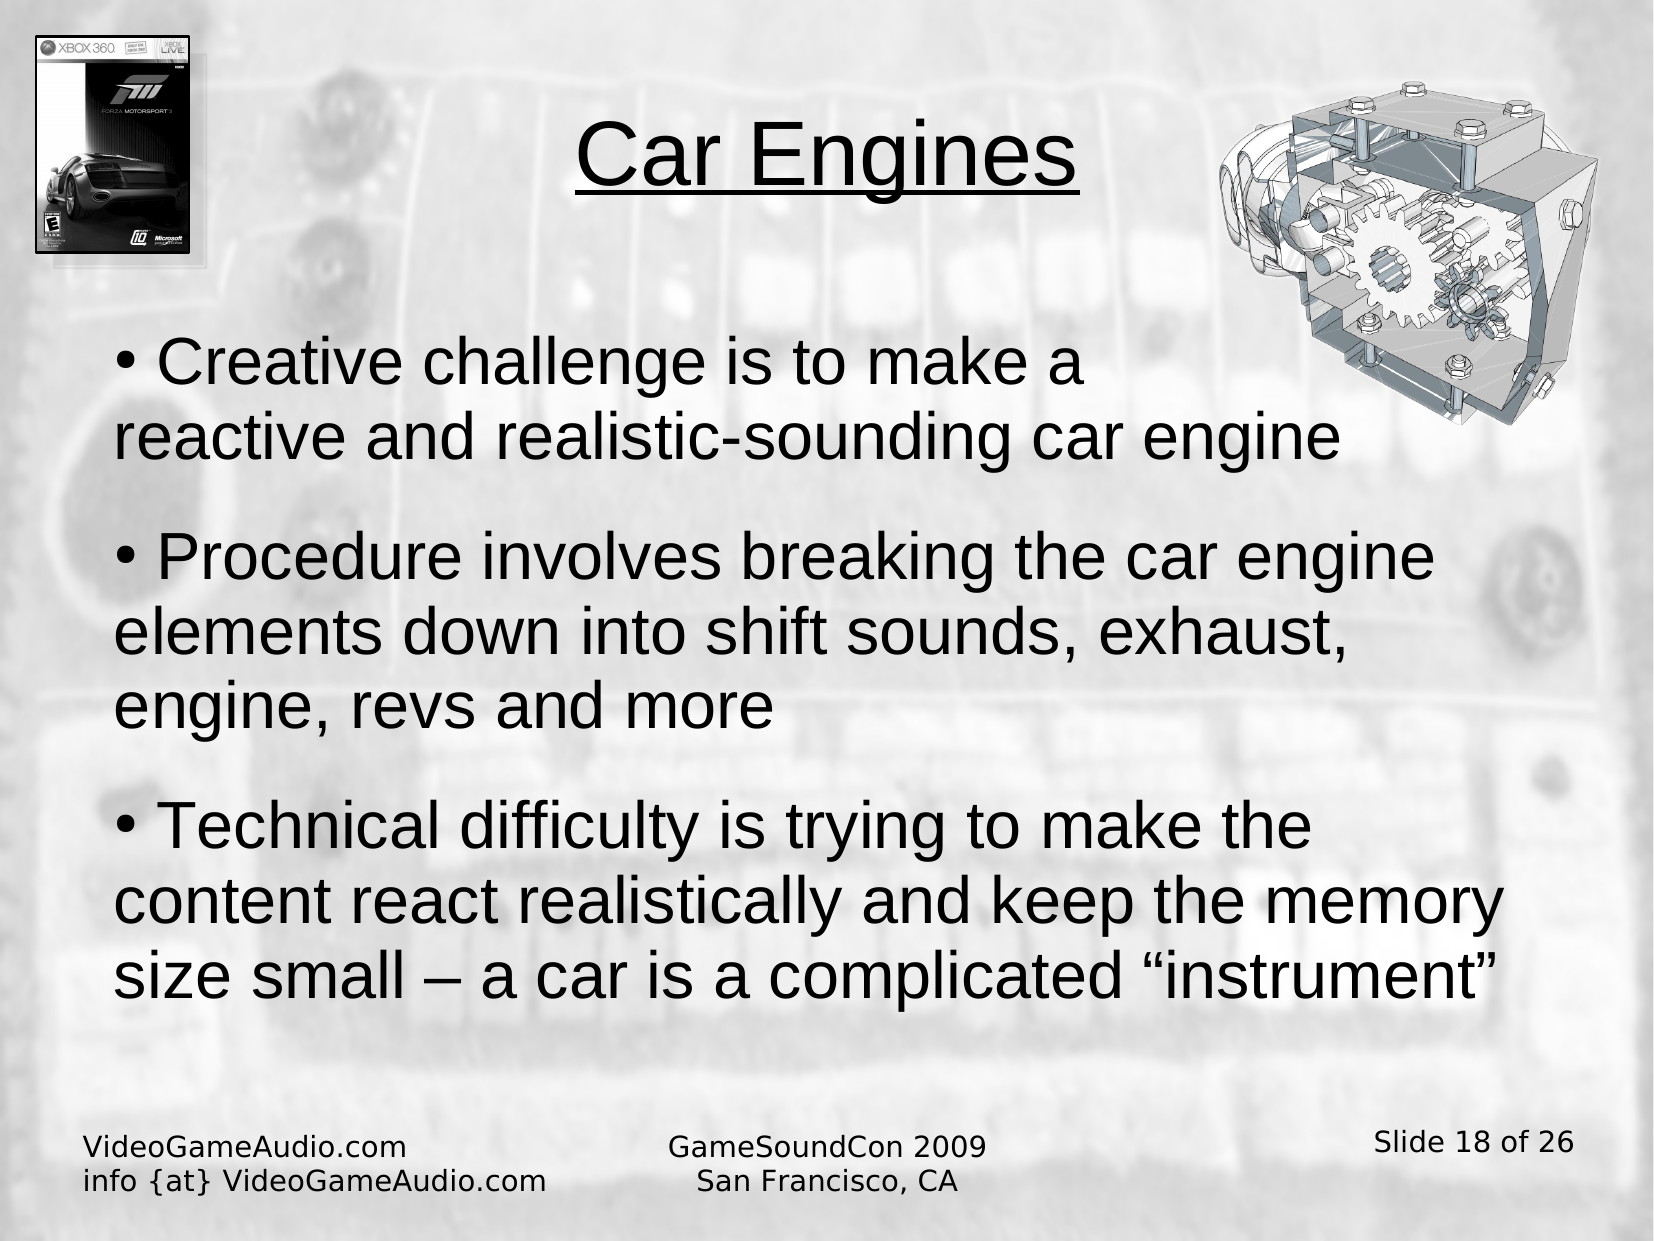

# Car Engines
 Creative challenge is to make a 			reactive and realistic-sounding car engine
 Procedure involves breaking the car engine elements down into shift sounds, exhaust, engine, revs and more
 Technical difficulty is trying to make the content react realistically and keep the memory size small – a car is a complicated “instrument”
18